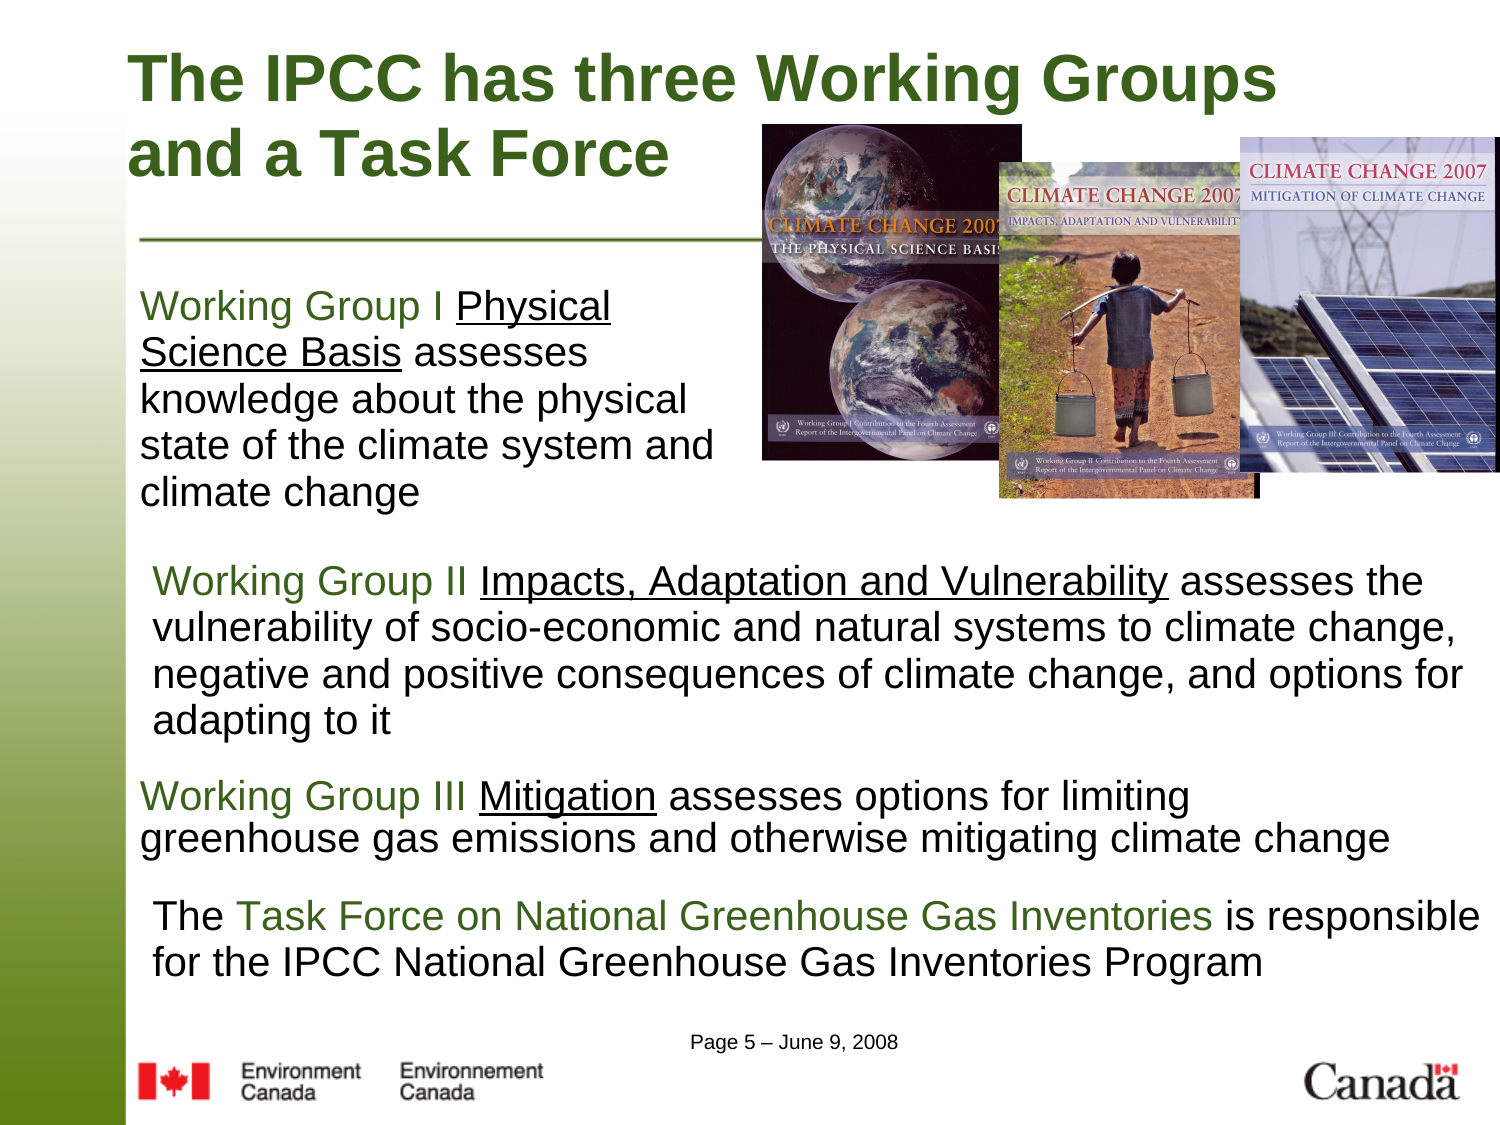

# The IPCC has three Working Groups and a Task Force
Working Group I Physical Science Basis assesses knowledge about the physical state of the climate system and climate change
Working Group II Impacts, Adaptation and Vulnerability assesses the vulnerability of socio-economic and natural systems to climate change, negative and positive consequences of climate change, and options for adapting to it
Working Group III Mitigation assesses options for limiting greenhouse gas emissions and otherwise mitigating climate change
The Task Force on National Greenhouse Gas Inventories is responsible for the IPCC National Greenhouse Gas Inventories Program